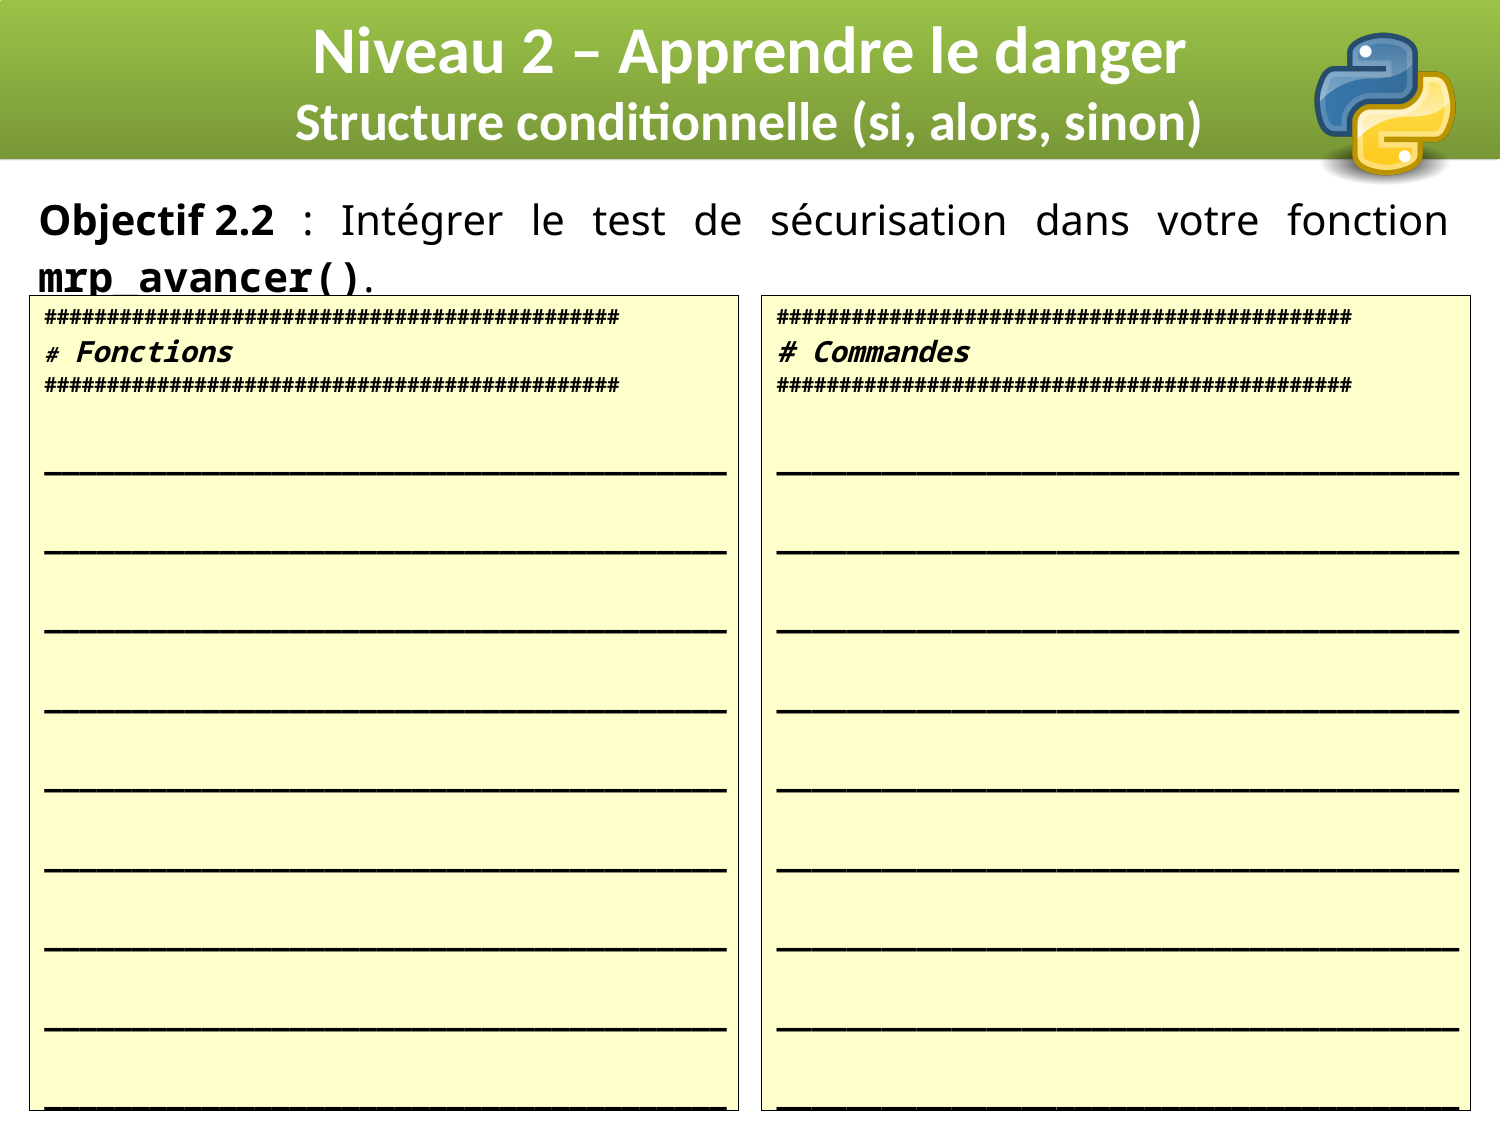

Niveau 2 – Apprendre le danger
Structure conditionnelle (si, alors, sinon)
Objectif 2.2 : Intégrer le test de sécurisation dans votre fonction mrp_avancer().
##############################################
# Fonctions
##############################################
_______________________________________
_______________________________________
_______________________________________
_______________________________________
_______________________________________
_______________________________________
_______________________________________
_______________________________________
_______________________________________
_______________________________________
_______________________________________
_______________________________________
##############################################
# Commandes
##############################################
_______________________________________
_______________________________________
_______________________________________
_______________________________________
_______________________________________
_______________________________________
_______________________________________
_______________________________________
_______________________________________
_______________________________________
_______________________________________
_______________________________________